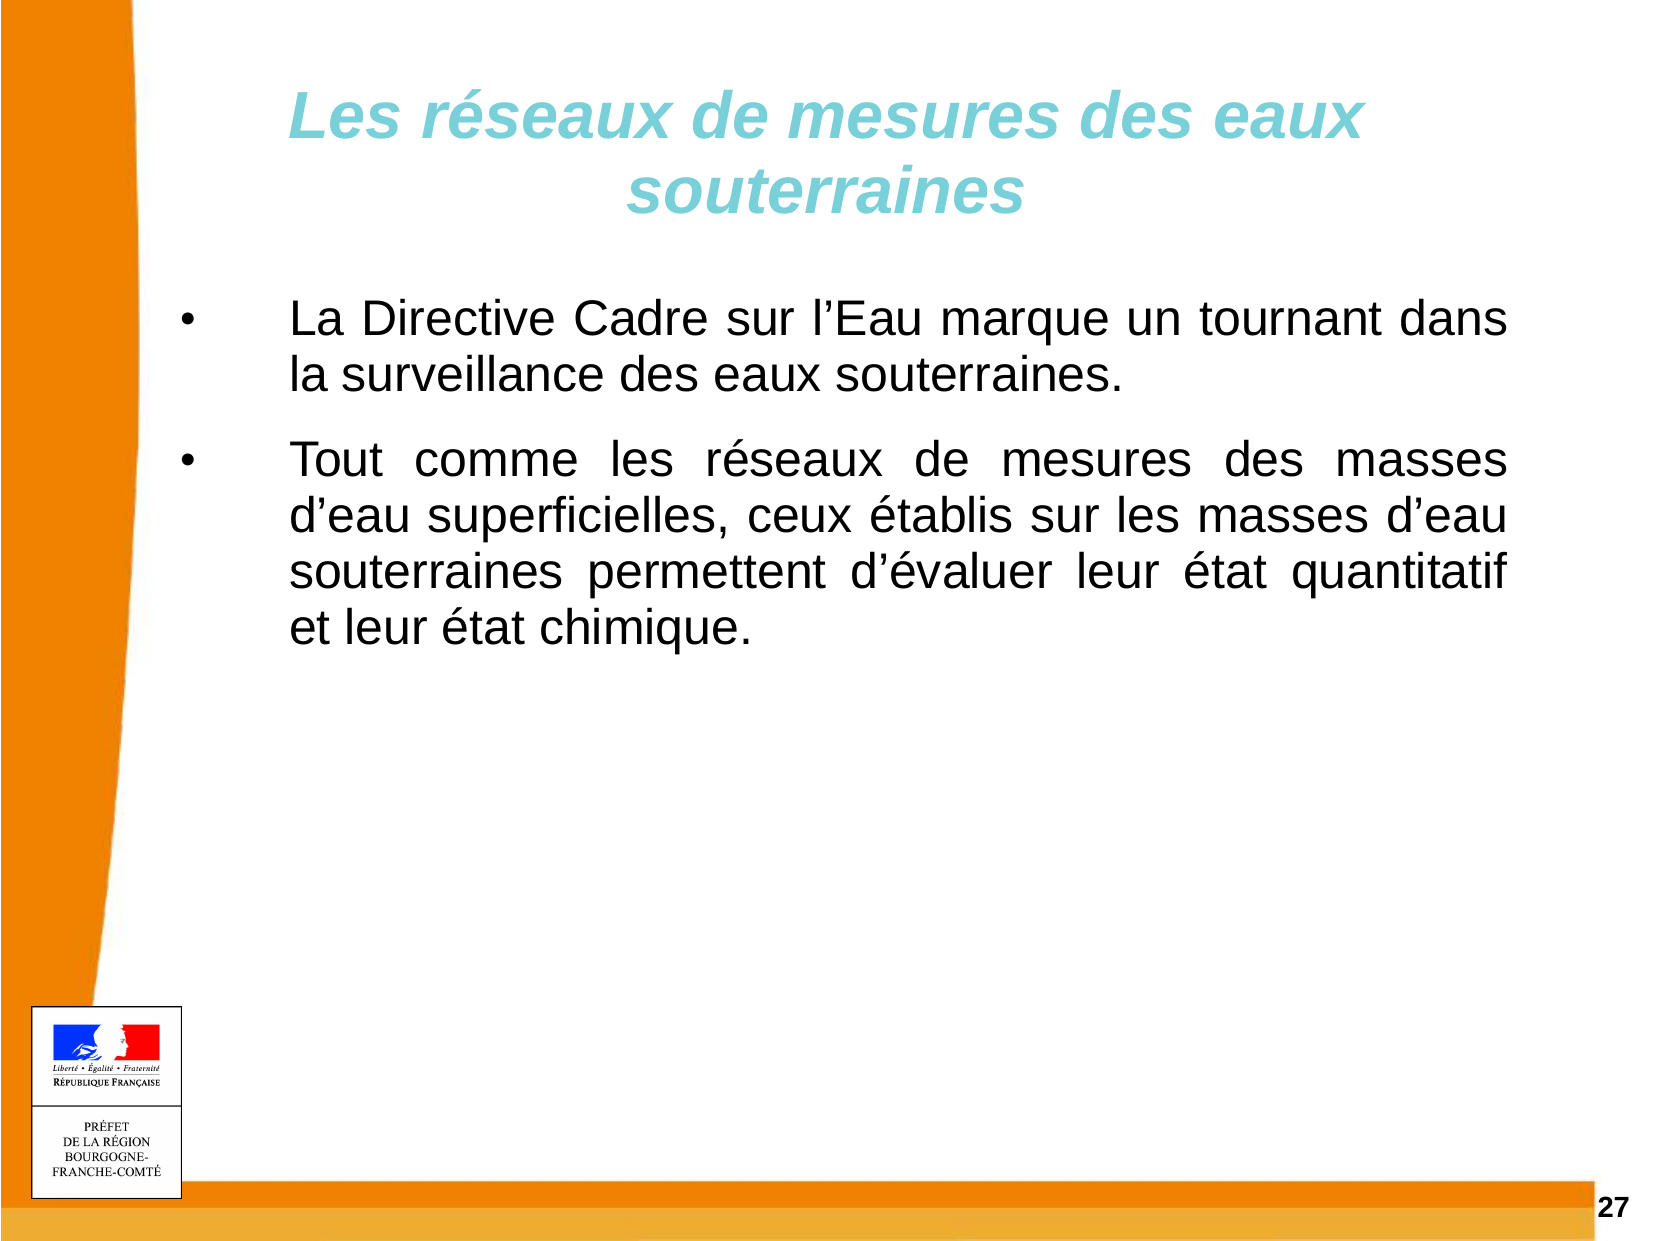

# Les réseaux de mesures des eaux souterraines
•	La Directive Cadre sur l’Eau marque un tournant dans la surveillance des eaux souterraines.
•	Tout comme les réseaux de mesures des masses d’eau superficielles, ceux établis sur les masses d’eau souterraines permettent d’évaluer leur état quantitatif et leur état chimique.
27